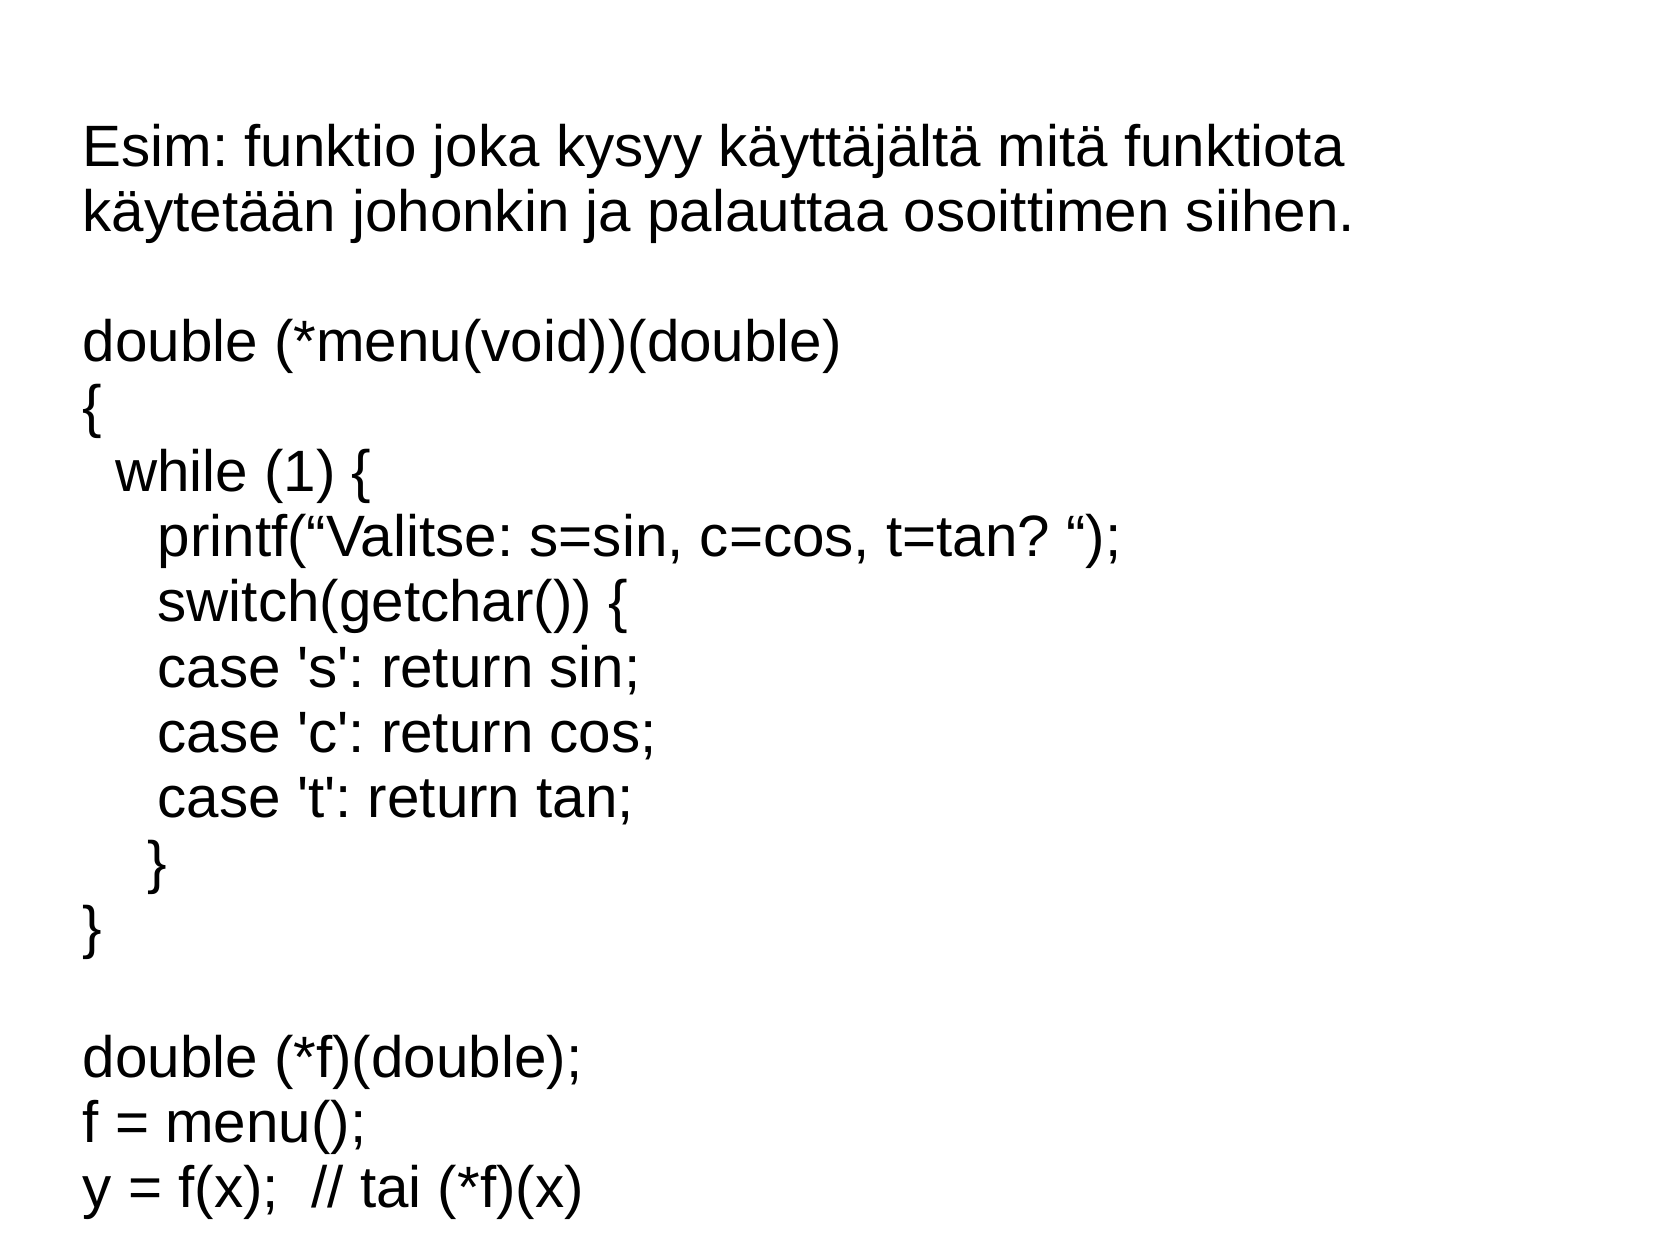

Esim: funktio joka kysyy käyttäjältä mitä funktiota käytetään johonkin ja palauttaa osoittimen siihen.
double (*menu(void))(double)
{
 while (1) {
	printf(“Valitse: s=sin, c=cos, t=tan? “);
	switch(getchar()) {
	case 's': return sin;
	case 'c': return cos;
	case 't': return tan;
 }
}
double (*f)(double);
f = menu();
y = f(x); // tai (*f)(x)